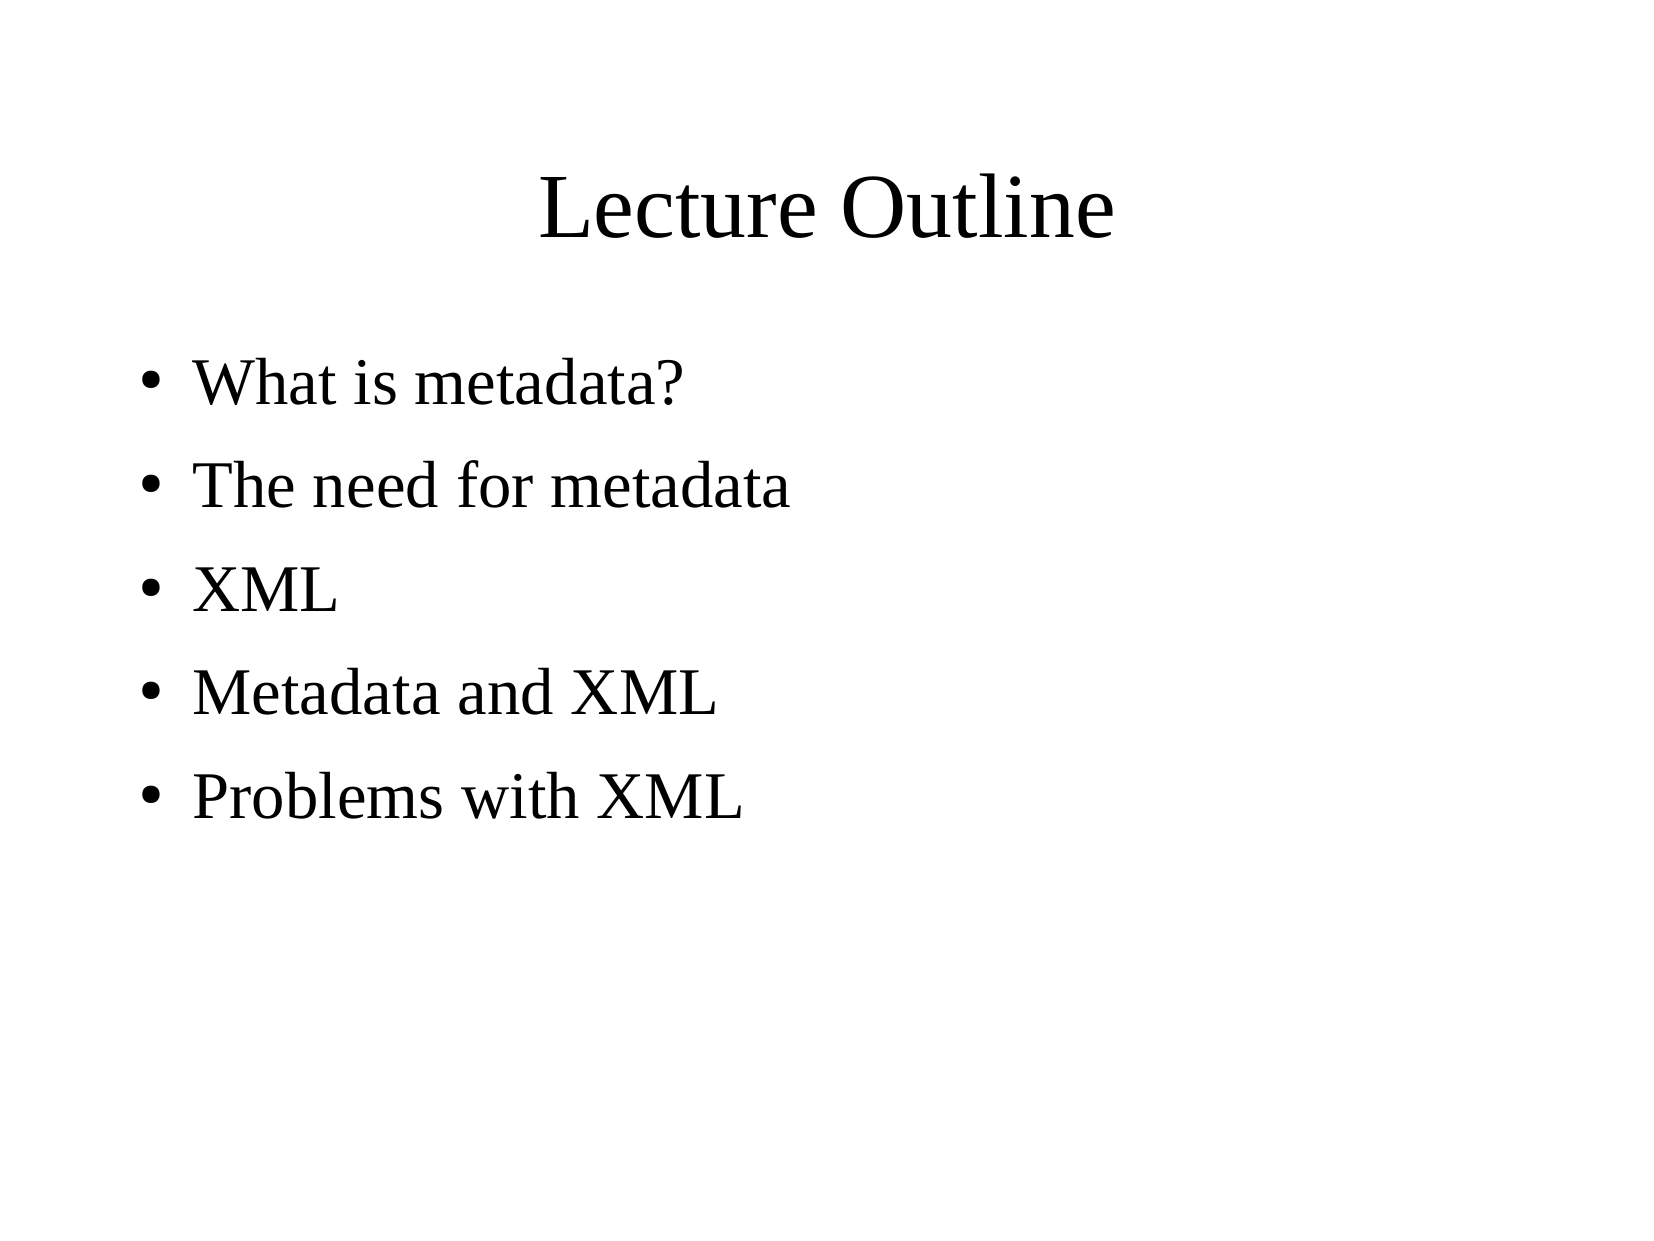

# Lecture Outline
What is metadata?
The need for metadata
XML
Metadata and XML
Problems with XML